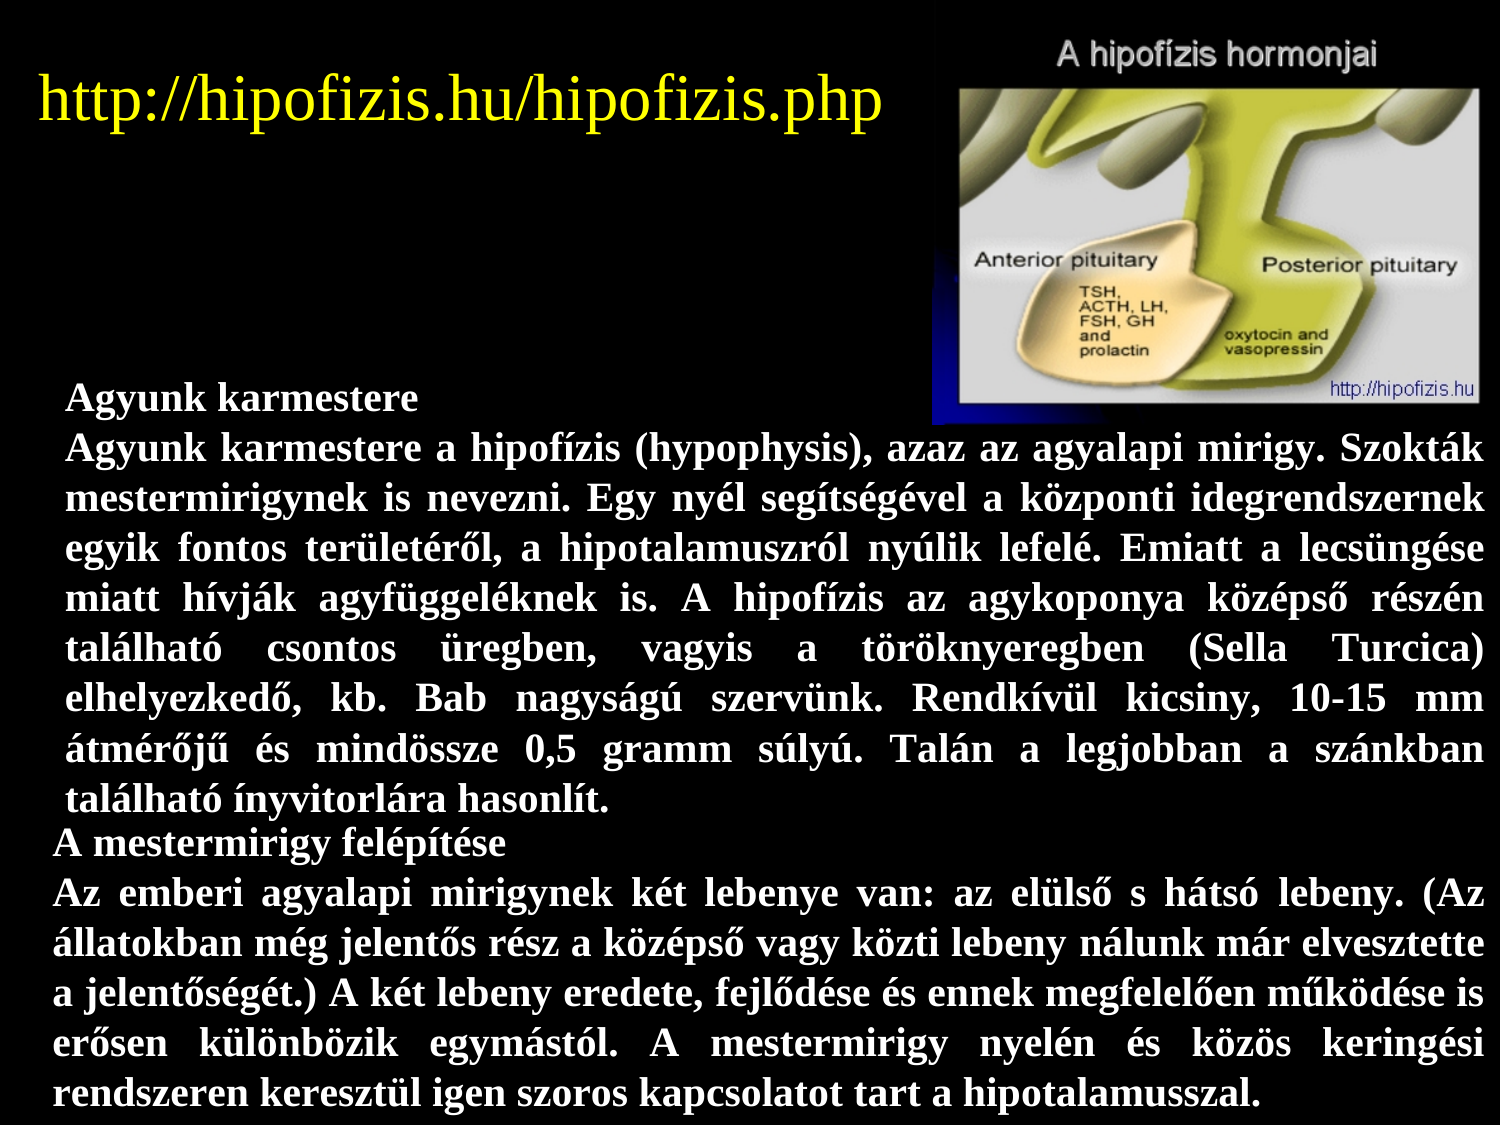

# http://hipofizis.hu/hipofizis.php
Agyunk karmestere
Agyunk karmestere a hipofízis (hypophysis), azaz az agyalapi mirigy. Szokták mestermirigynek is nevezni. Egy nyél segítségével a központi idegrendszernek egyik fontos területéről, a hipotalamuszról nyúlik lefelé. Emiatt a lecsüngése miatt hívják agyfüggeléknek is. A hipofízis az agykoponya középső részén található csontos üregben, vagyis a töröknyeregben (Sella Turcica) elhelyezkedő, kb. Bab nagyságú szervünk. Rendkívül kicsiny, 10-15 mm átmérőjű és mindössze 0,5 gramm súlyú. Talán a legjobban a szánkban található ínyvitorlára hasonlít.
A mestermirigy felépítése
Az emberi agyalapi mirigynek két lebenye van: az elülső s hátsó lebeny. (Az állatokban még jelentős rész a középső vagy közti lebeny nálunk már elvesztette a jelentőségét.) A két lebeny eredete, fejlődése és ennek megfelelően működése is erősen különbözik egymástól. A mestermirigy nyelén és közös keringési rendszeren keresztül igen szoros kapcsolatot tart a hipotalamusszal.